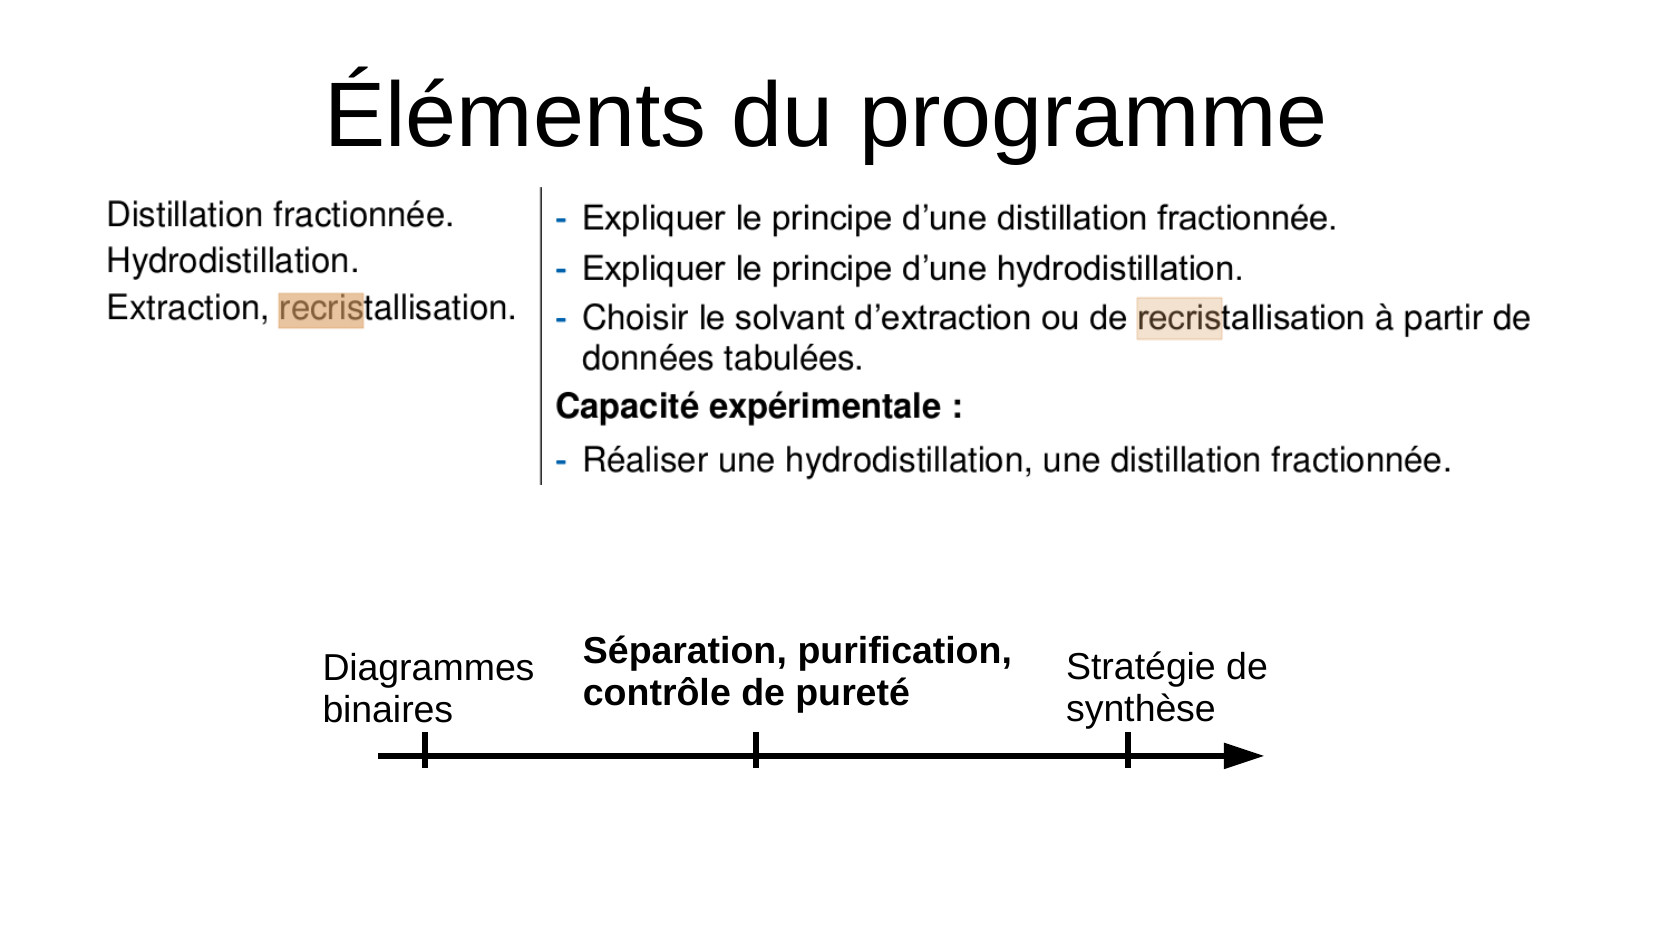

# Éléments du programme
Séparation, purification,
contrôle de pureté
Stratégie de synthèse
Diagrammes binaires